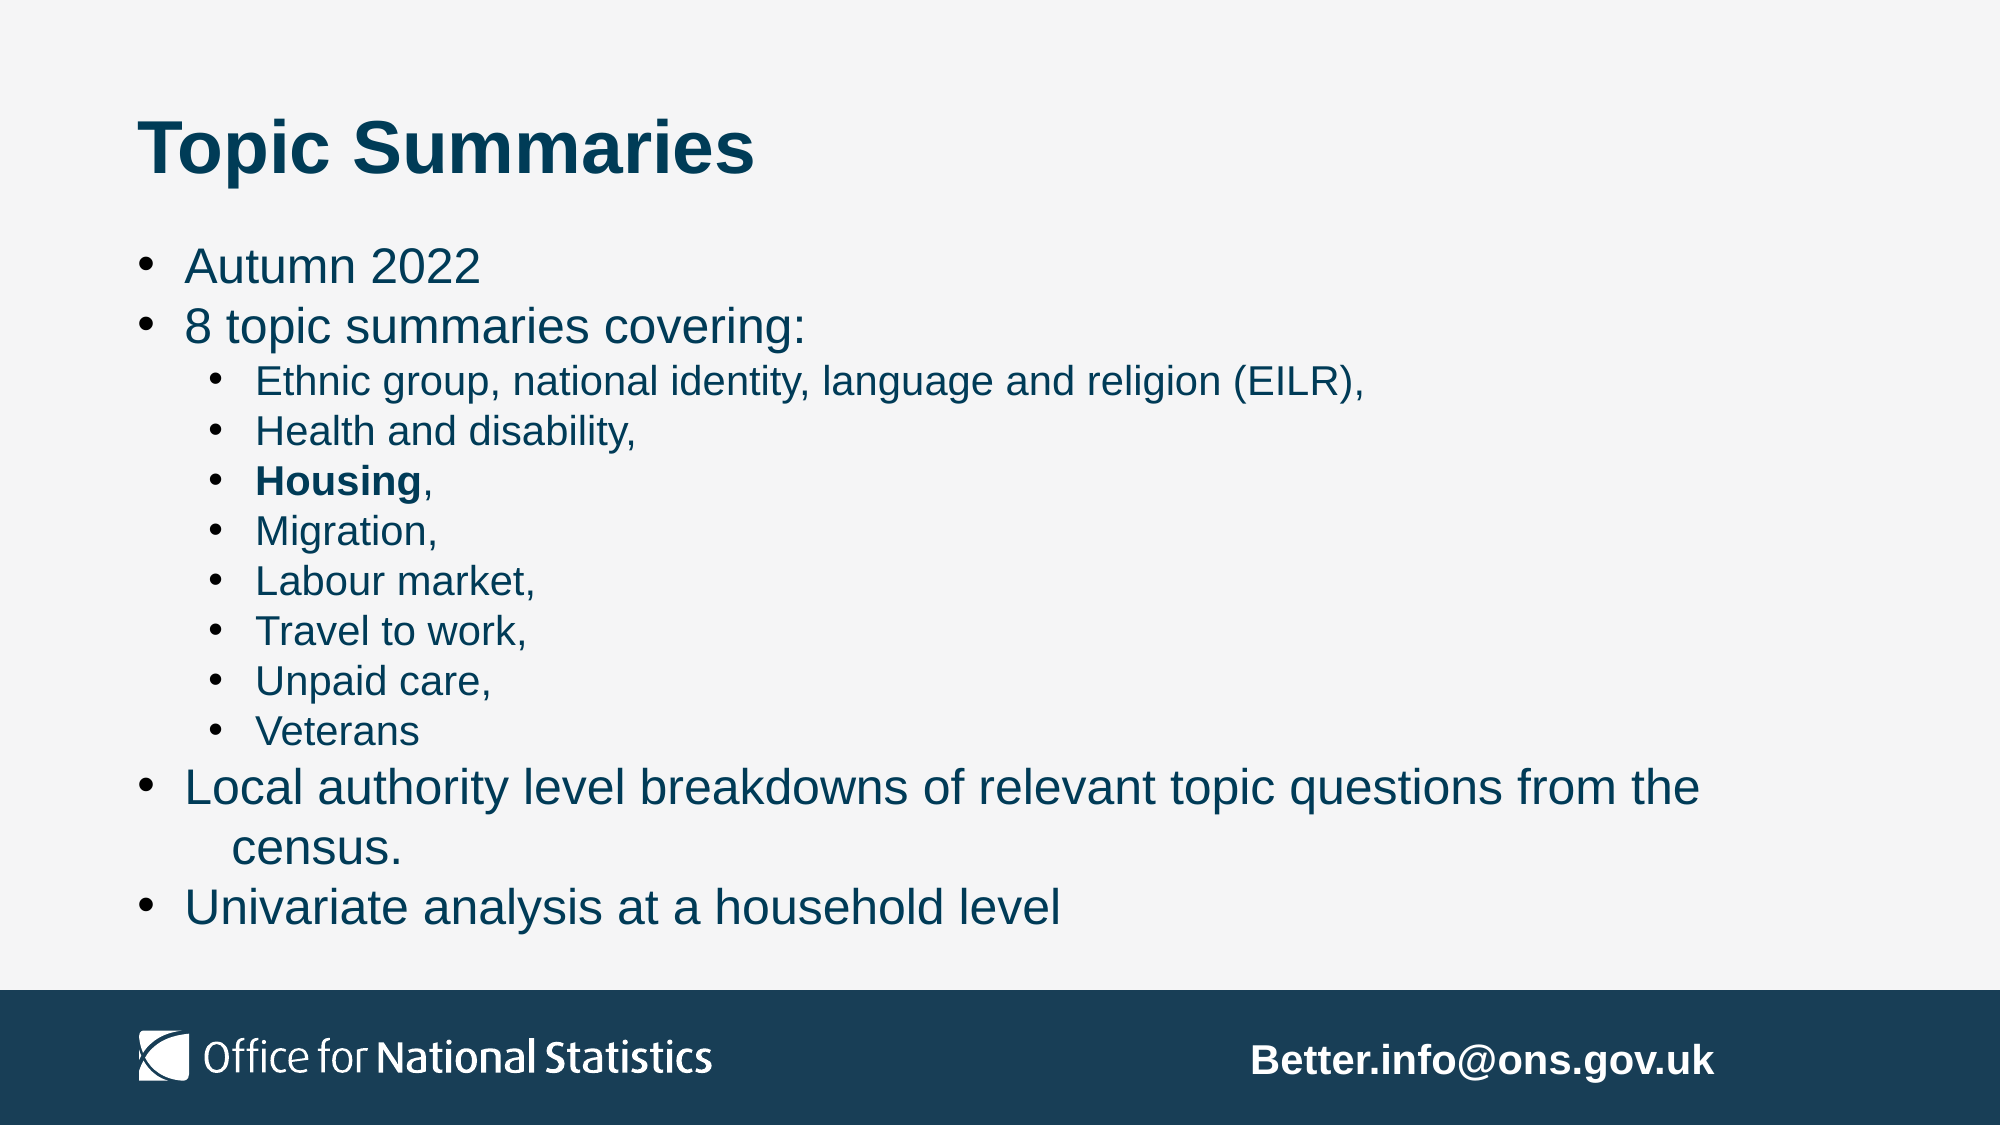

# Topic Summaries
Autumn 2022
8 topic summaries covering:
Ethnic group, national identity, language and religion (EILR),
Health and disability,
Housing,
Migration,
Labour market,
Travel to work,
Unpaid care,
Veterans
Local authority level breakdowns of relevant topic questions from the census.
Univariate analysis at a household level
Better.info@ons.gov.uk